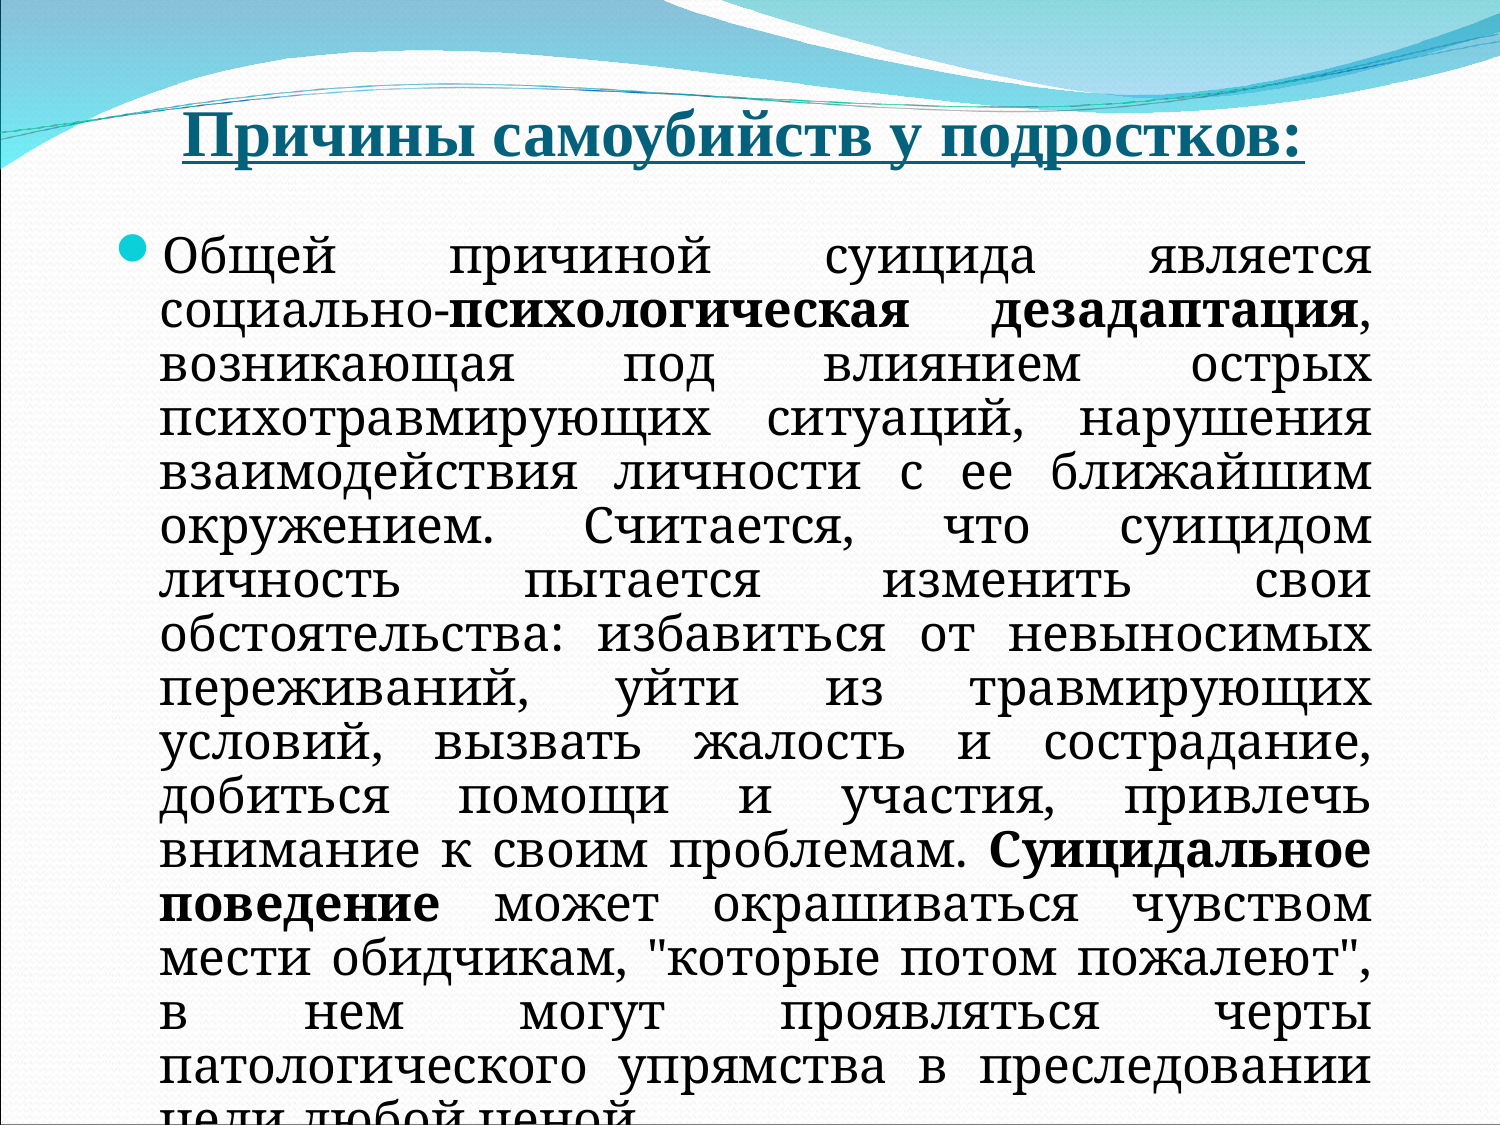

# Причины самоубийств у подростков:
Общей причиной суицида является социально-психологическая дезадаптация, возникающая под влиянием острых психотравмирующих ситуаций, нарушения взаимодействия личности с ее ближайшим окружением. Считается, что суицидом личность пытается изменить свои обстоятельства: избавиться от невыносимых переживаний, уйти из травмирующих условий, вызвать жалость и сострадание, добиться помощи и участия, привлечь внимание к своим проблемам. Суицидальное поведение может окрашиваться чувством мести обидчикам, "которые потом пожалеют", в нем могут проявляться черты патологического упрямства в преследовании цели любой ценой.